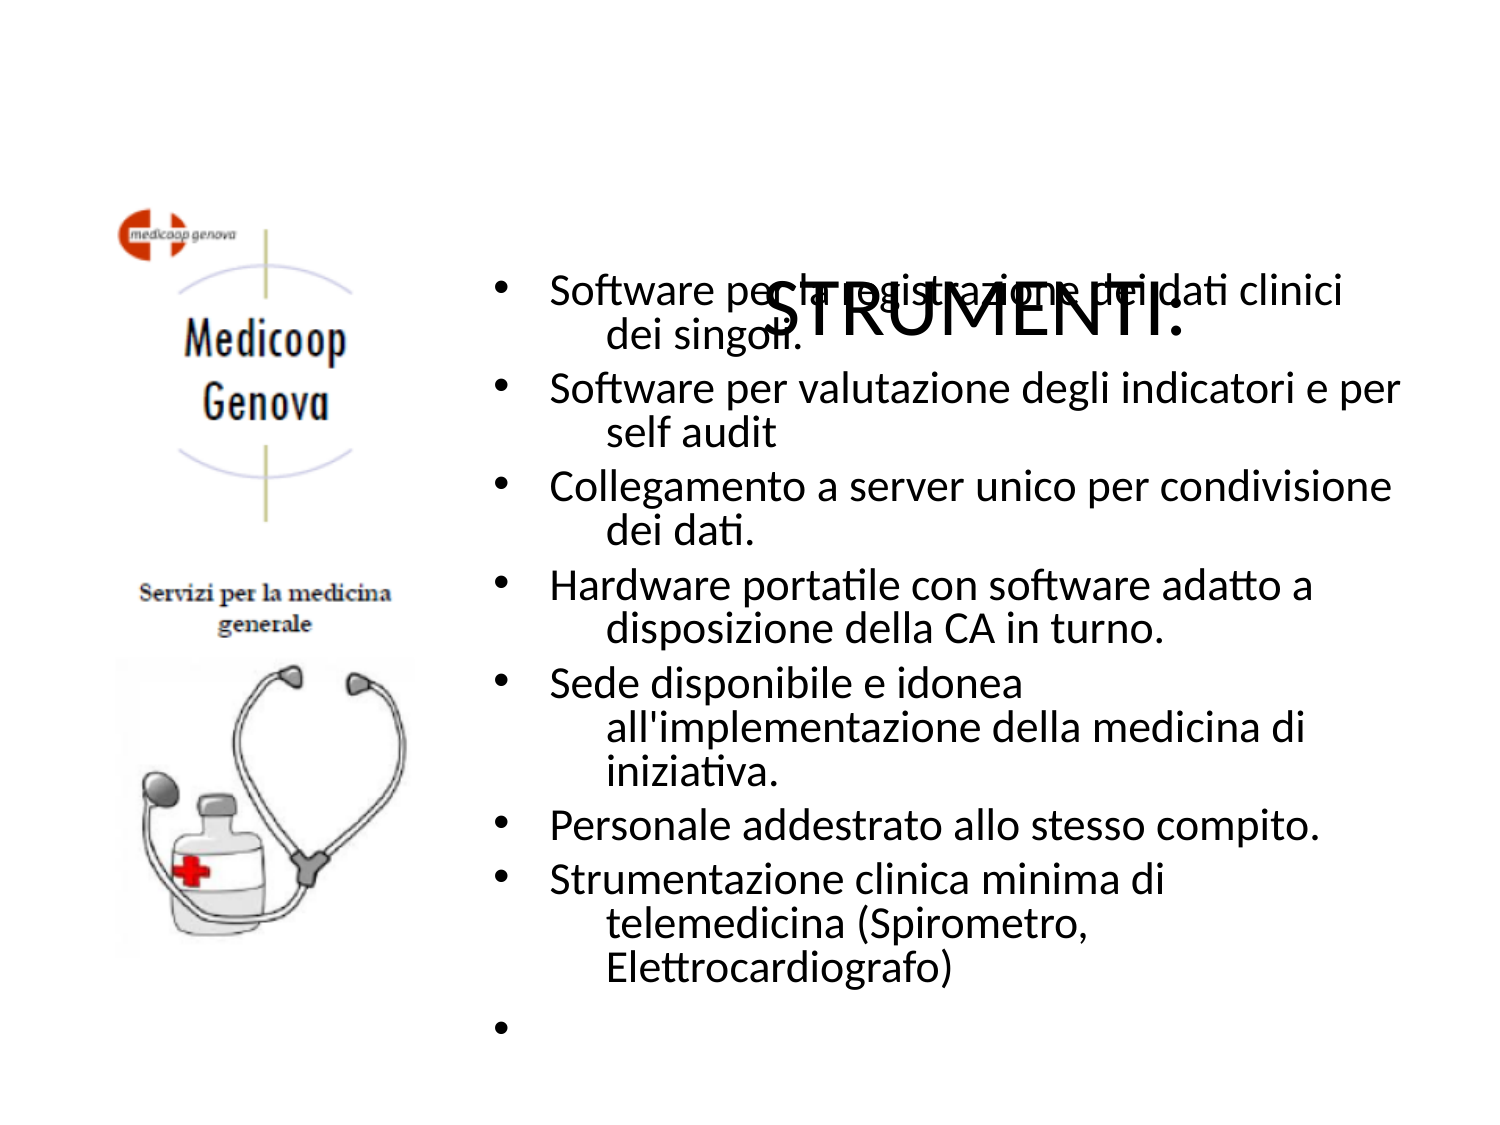

STRUMENTI:
# Software per la registrazione dei dati clinici dei singoli.
Software per valutazione degli indicatori e per self audit
Collegamento a server unico per condivisione dei dati.
Hardware portatile con software adatto a disposizione della CA in turno.
Sede disponibile e idonea all'implementazione della medicina di iniziativa.
Personale addestrato allo stesso compito.
Strumentazione clinica minima di telemedicina (Spirometro, Elettrocardiografo)